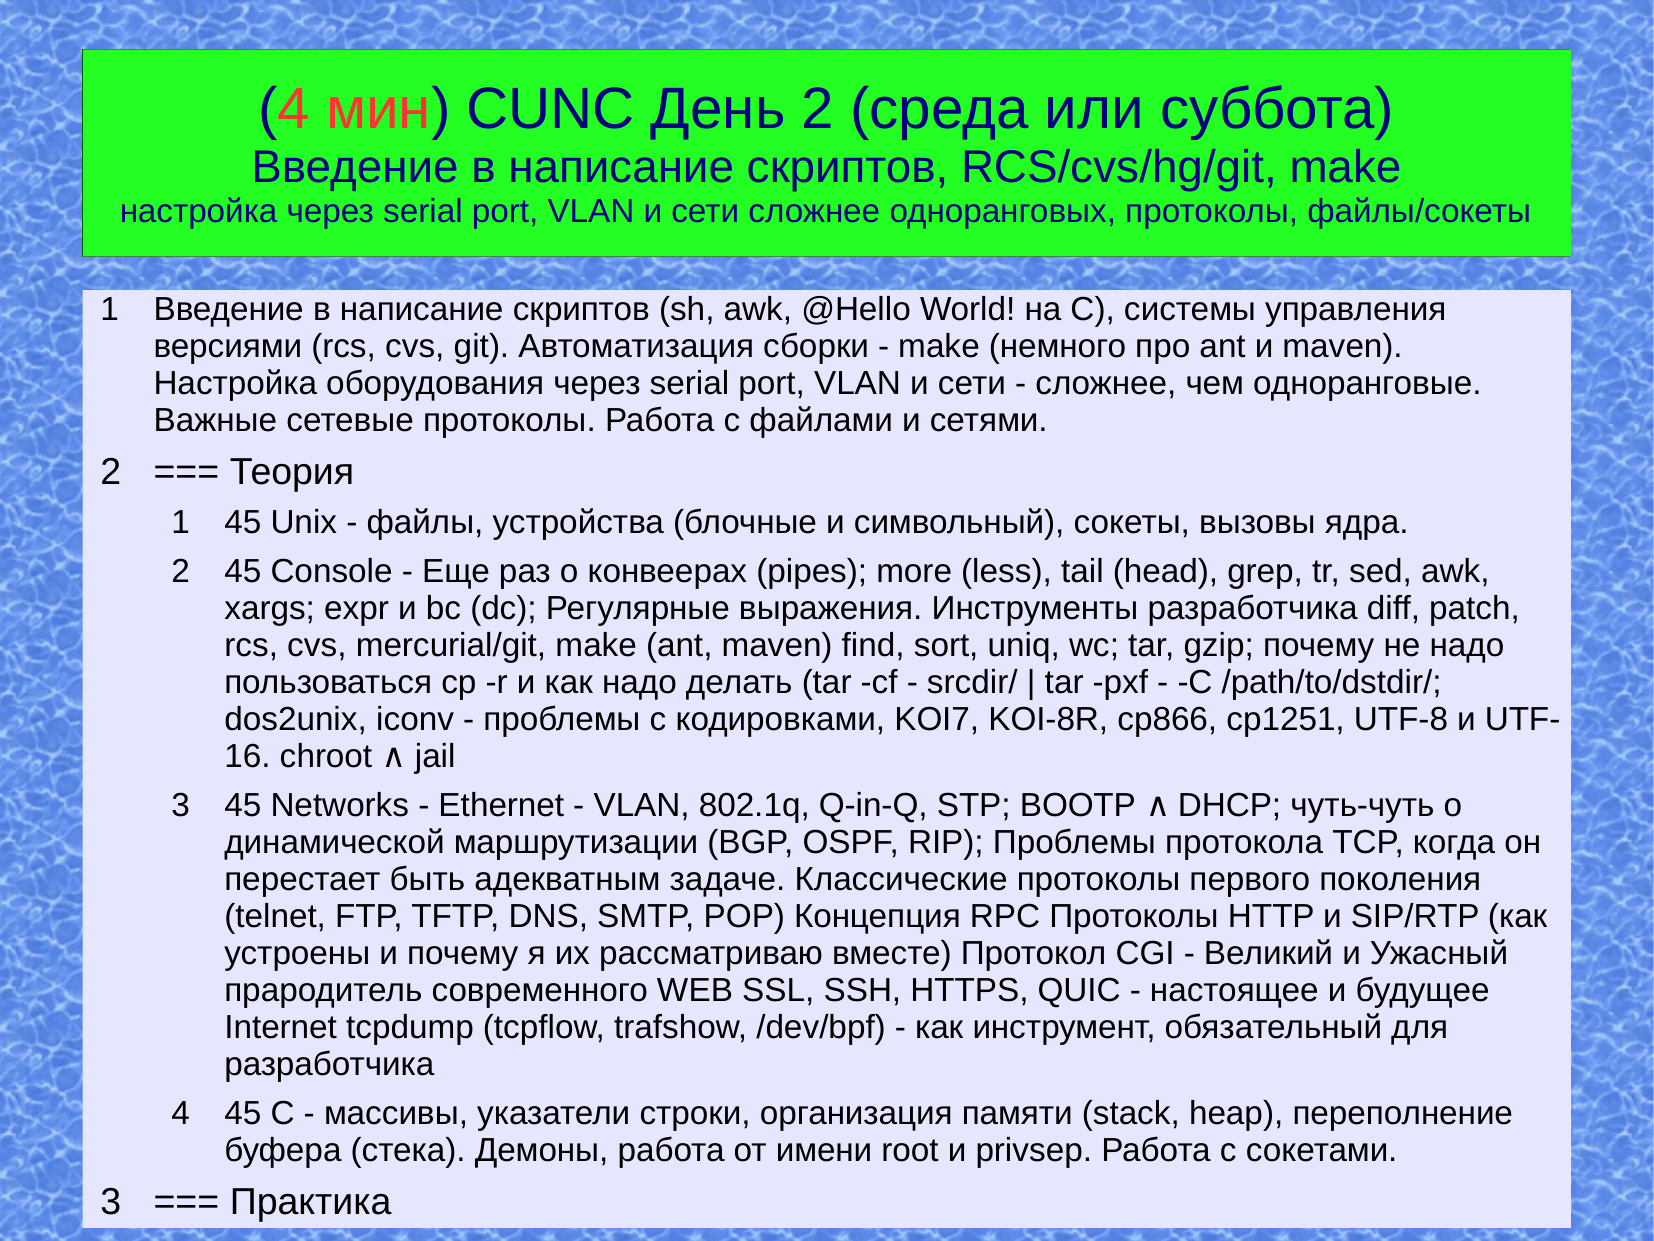

# (4 мин) CUNC День 2 (среда или суббота) Введение в написание скриптов, RCS/cvs/hg/git, make настройка через serial port, VLAN и сети сложнее одноранговых, протоколы, файлы/сокеты
Введение в написание скриптов (sh, awk, @Hello World! на С), системы управления версиями (rcs, cvs, git). Автоматизация сборки - make (немного про ant и maven). Настройка оборудования через serial port, VLAN и сети - сложнее, чем одноранговые. Важные сетевые протоколы. Работа с файлами и сетями.
=== Теория
45 Unix - файлы, устройства (блочные и символьный), сокеты, вызовы ядра.
45 Console - Еще раз о конвеерах (pipes); more (less), tail (head), grep, tr, sed, awk, xargs; expr и bc (dc); Регулярные выражения. Инструменты разработчика diff, patch, rcs, cvs, mercurial/git, make (ant, maven) find, sort, uniq, wc; tar, gzip; почему не надо пользоваться cp -r и как надо делать (tar -cf - srcdir/ | tar -pxf - -C /path/to/dstdir/; dos2unix, iconv - проблемы с кодировками, KOI7, KOI-8R, cp866, cp1251, UTF-8 и UTF-16. chroot ∧ jail
45 Networks - Ethernet - VLAN, 802.1q, Q-in-Q, STP; BOOTP ∧ DHCP; чуть-чуть о динамической маршрутизации (BGP, OSPF, RIP); Проблемы протокола TCP, когда он перестает быть адекватным задаче. Классические протоколы первого поколения (telnet, FTP, TFTP, DNS, SMTP, POP) Концепция RPC Протоколы HTTP и SIP/RTP (как устроены и почему я их рассматриваю вместе) Протокол CGI - Великий и Ужасный прародитель современного WEB SSL, SSH, HTTPS, QUIC - настоящее и будущее Internet tcpdump (tcpflow, trafshow, /dev/bpf) - как инструмент, обязательный для разработчика
45 C - массивы, указатели строки, организация памяти (stack, heap), переполнение буфера (стека). Демоны, работа от имени root и privsep. Работа с сокетами.
=== Практика